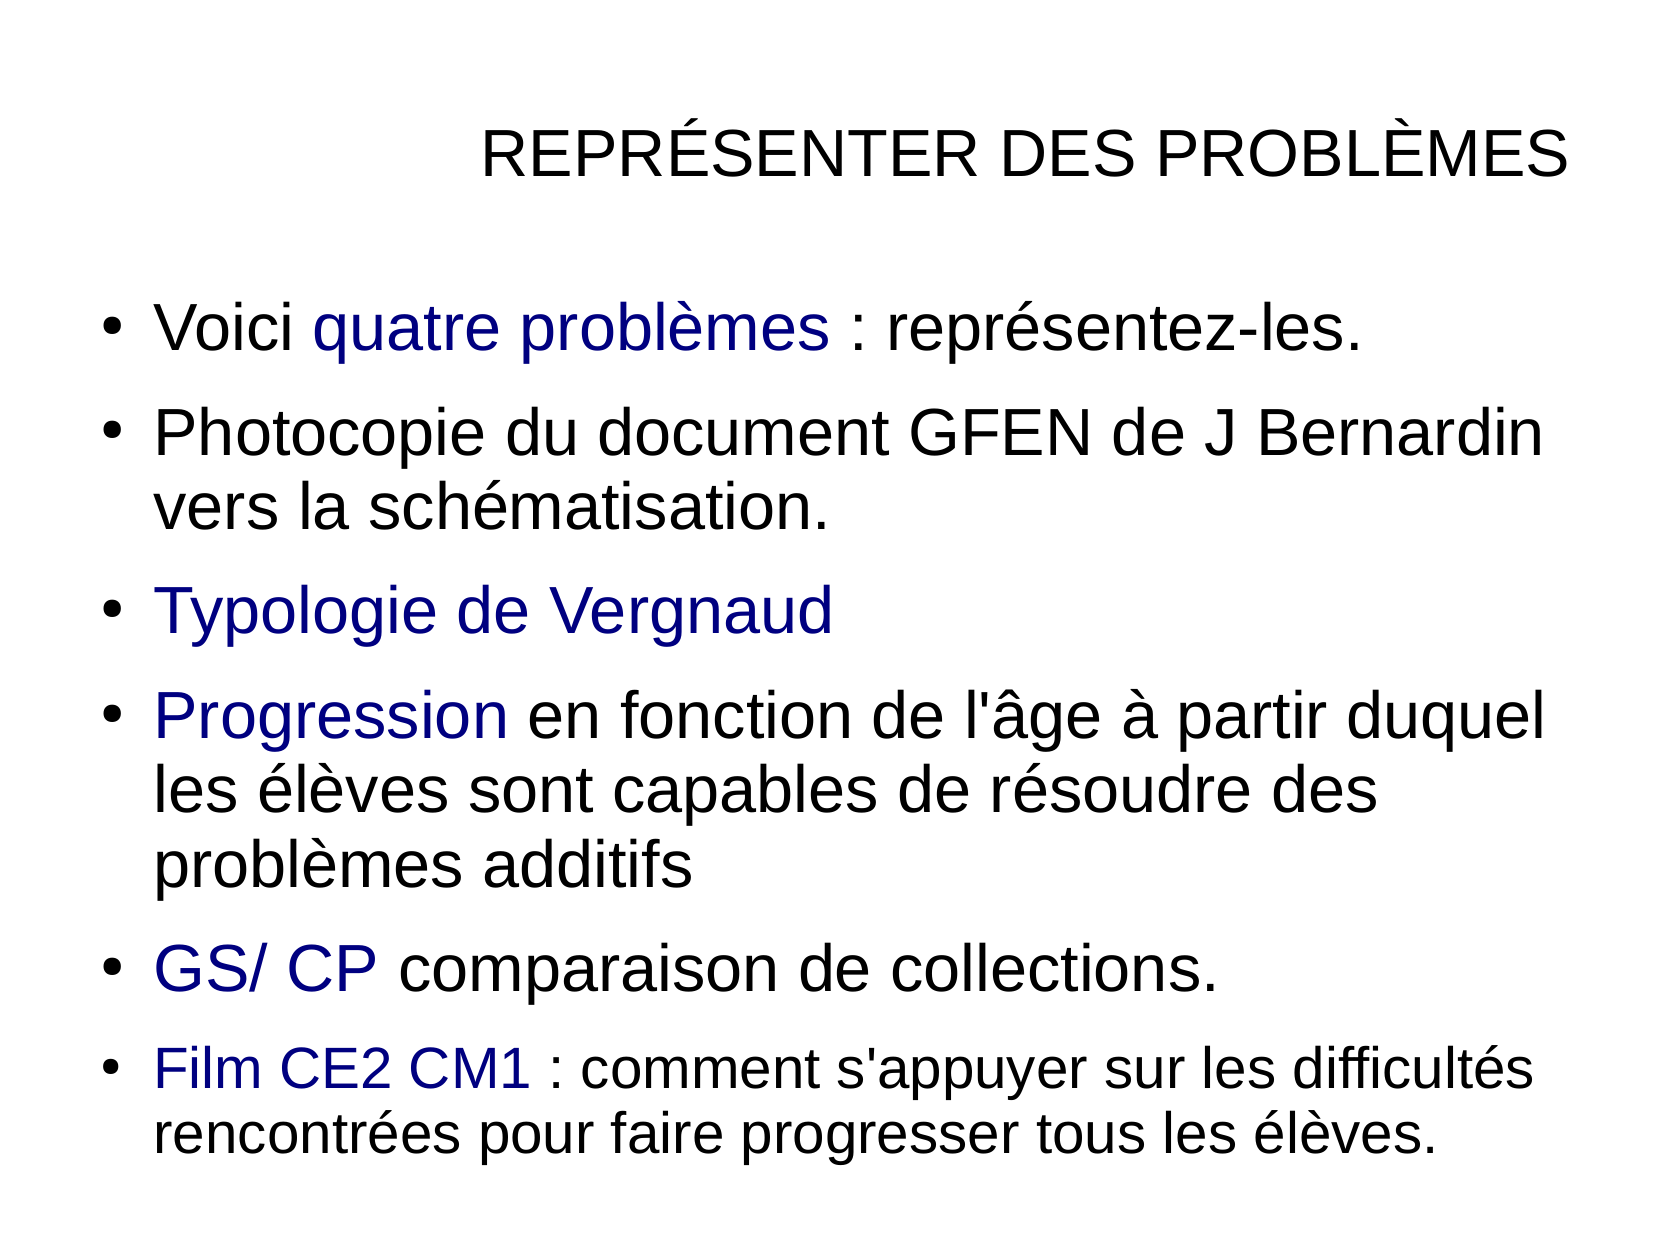

# REPRÉSENTER DES PROBLÈMES
Voici quatre problèmes : représentez-les.
Photocopie du document GFEN de J Bernardin vers la schématisation.
Typologie de Vergnaud
Progression en fonction de l'âge à partir duquel les élèves sont capables de résoudre des problèmes additifs
GS/ CP comparaison de collections.
Film CE2 CM1 : comment s'appuyer sur les difficultés rencontrées pour faire progresser tous les élèves.